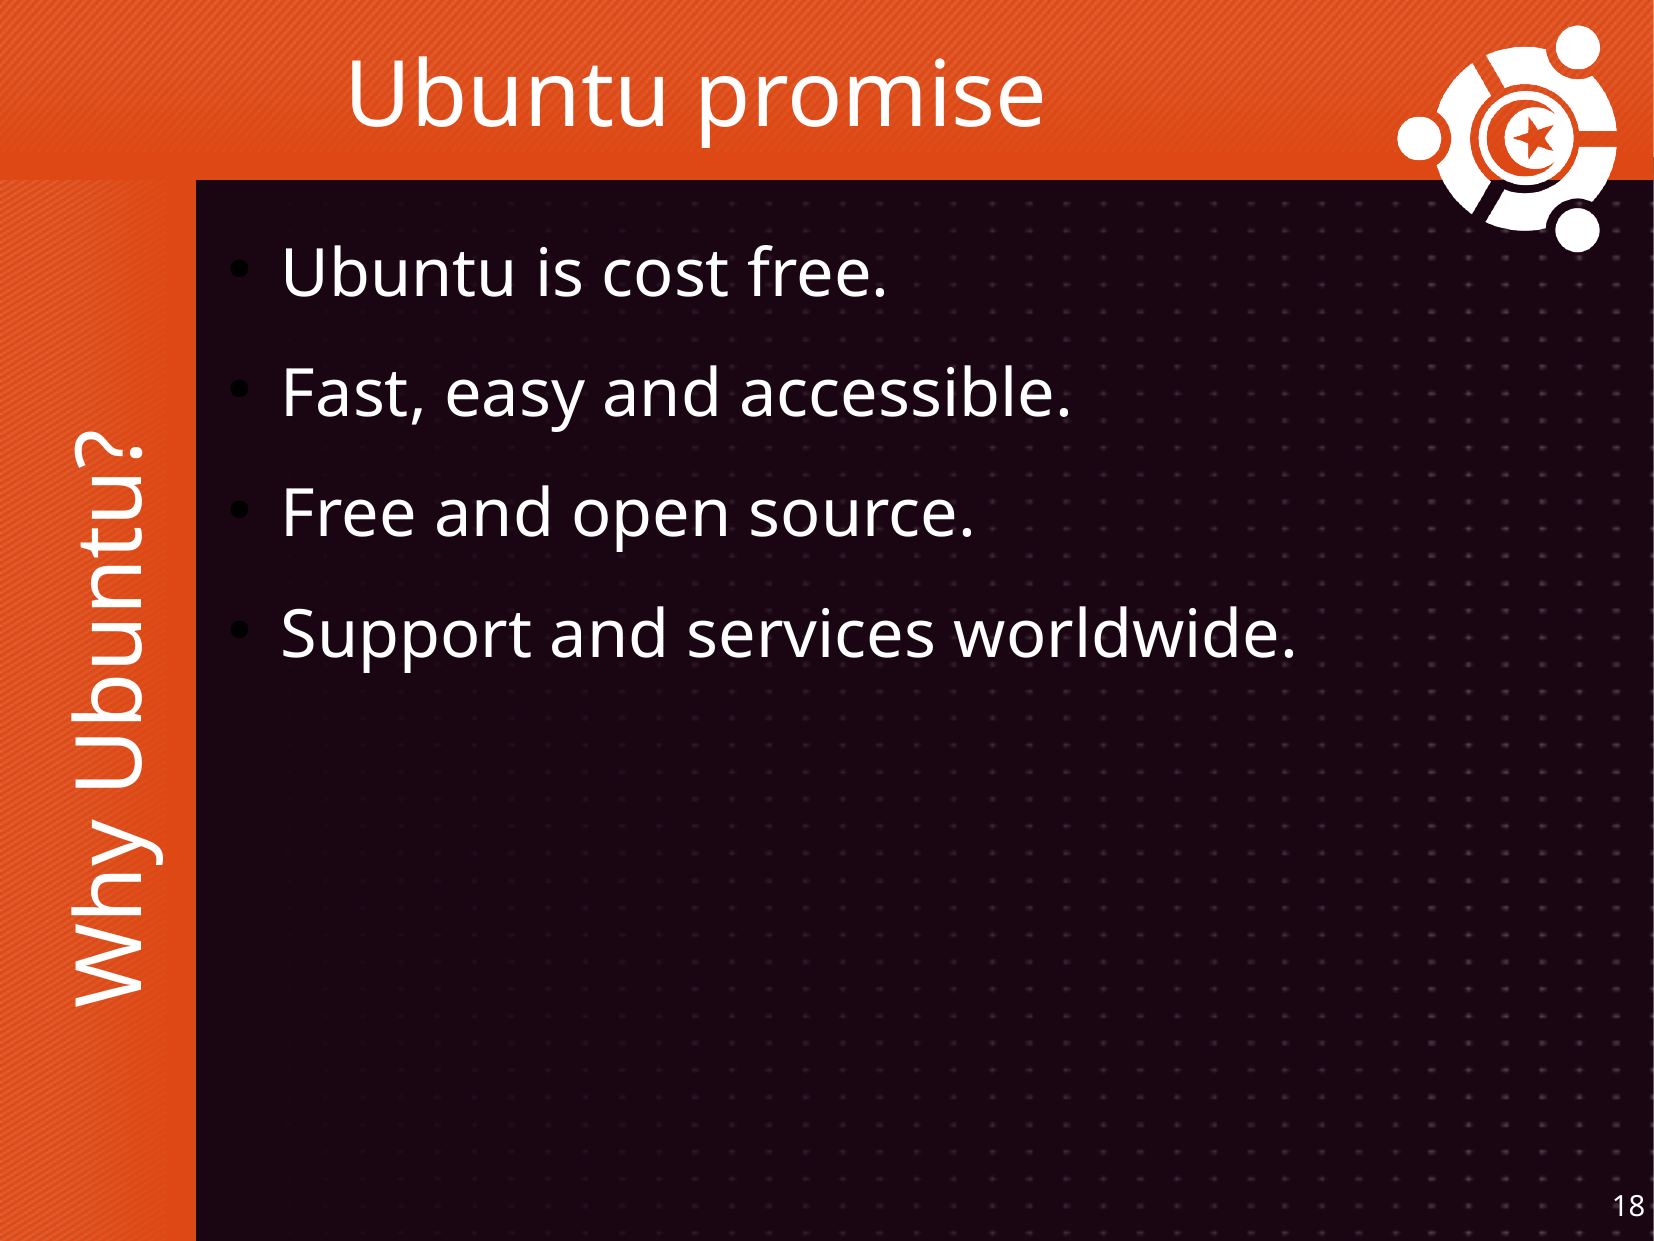

# Ubuntu promise
Ubuntu is cost free.
Fast, easy and accessible.
Free and open source.
Support and services worldwide.
Why Ubuntu?
18